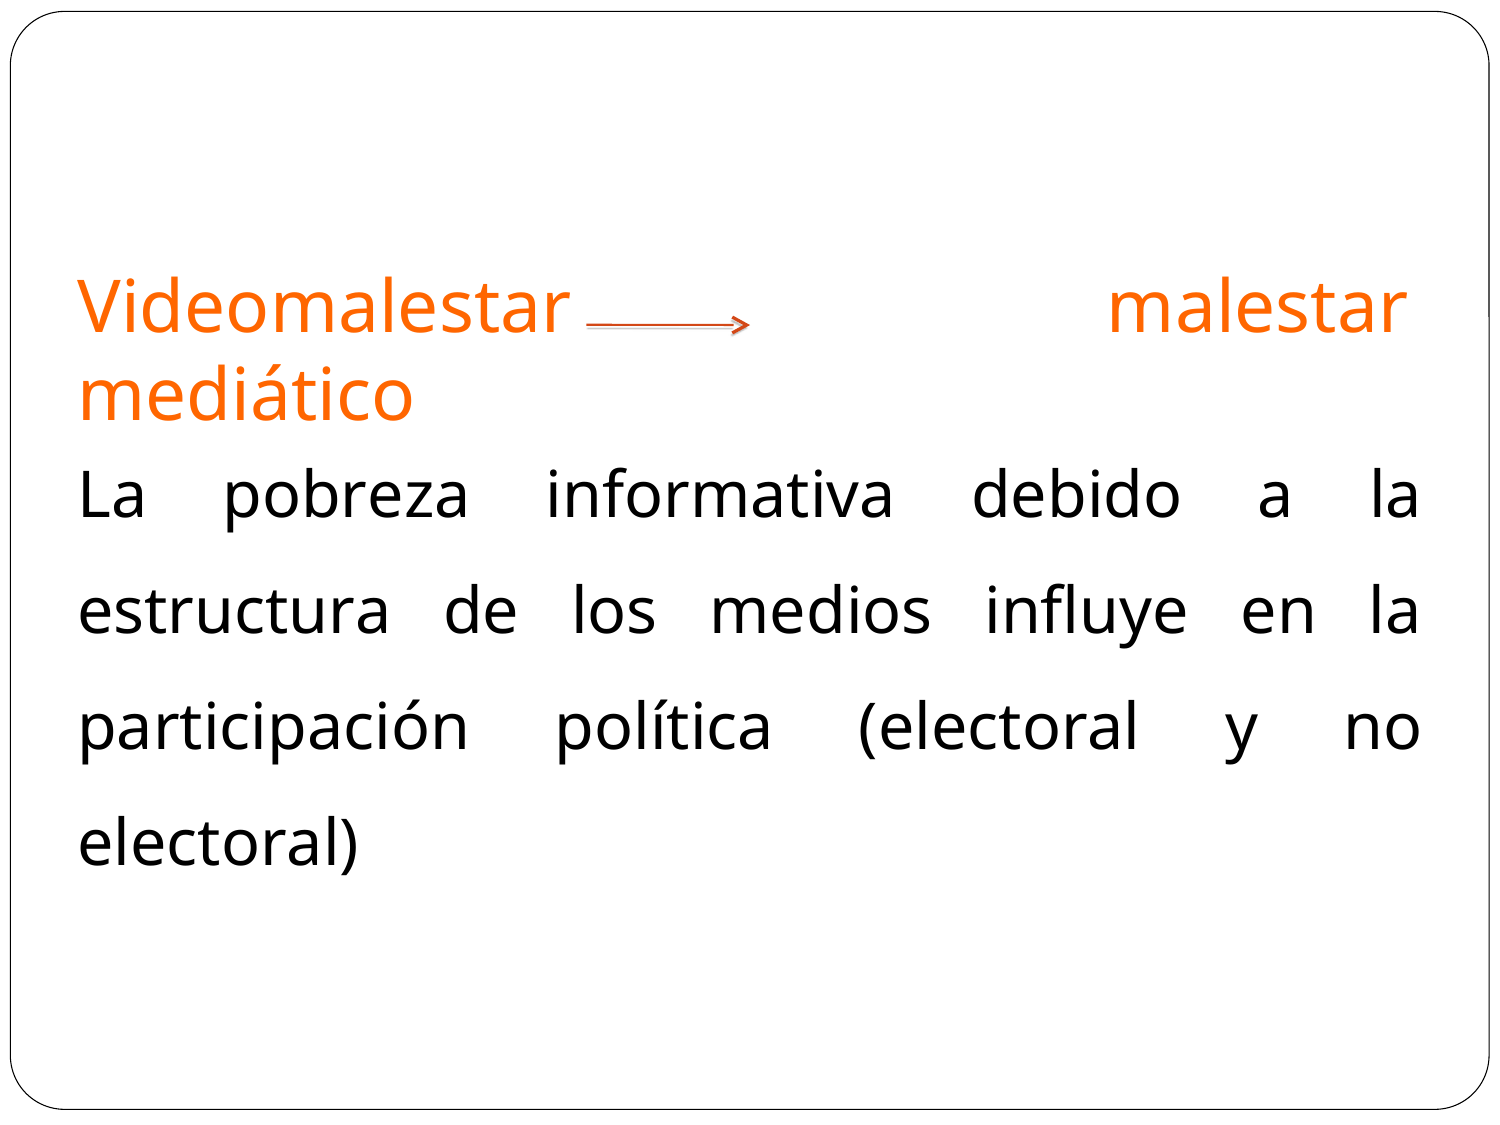

#
La pobreza informativa debido a la estructura de los medios influye en la participación política (electoral y no electoral)
Videomalestar malestar mediático